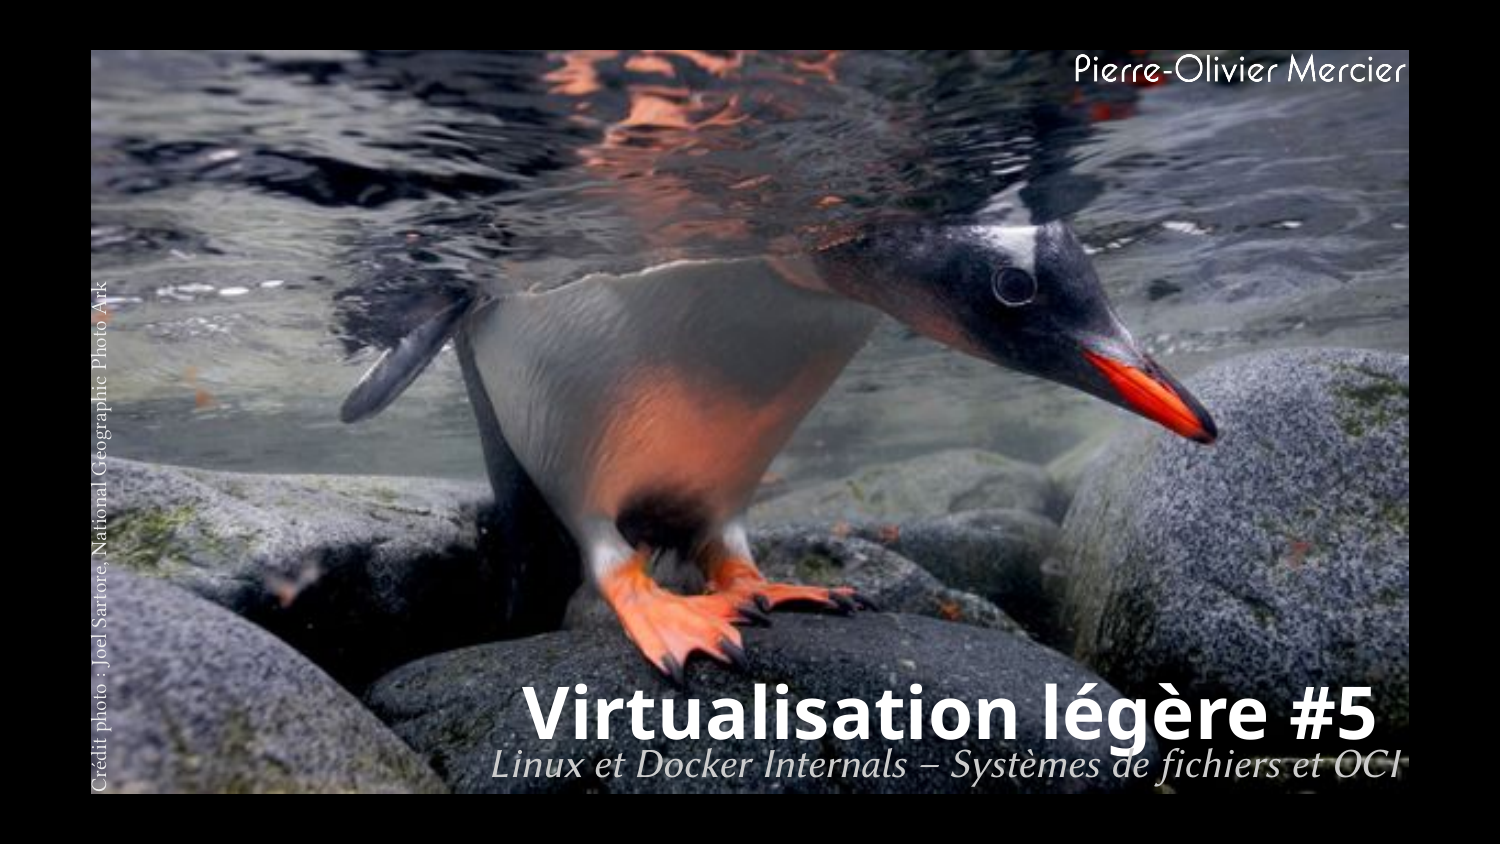

Crédit photo : Joel Sartore, National Geographic Photo Ark
Virtualisation légère #5
Linux et Docker Internals – Systèmes de fichiers et OCI